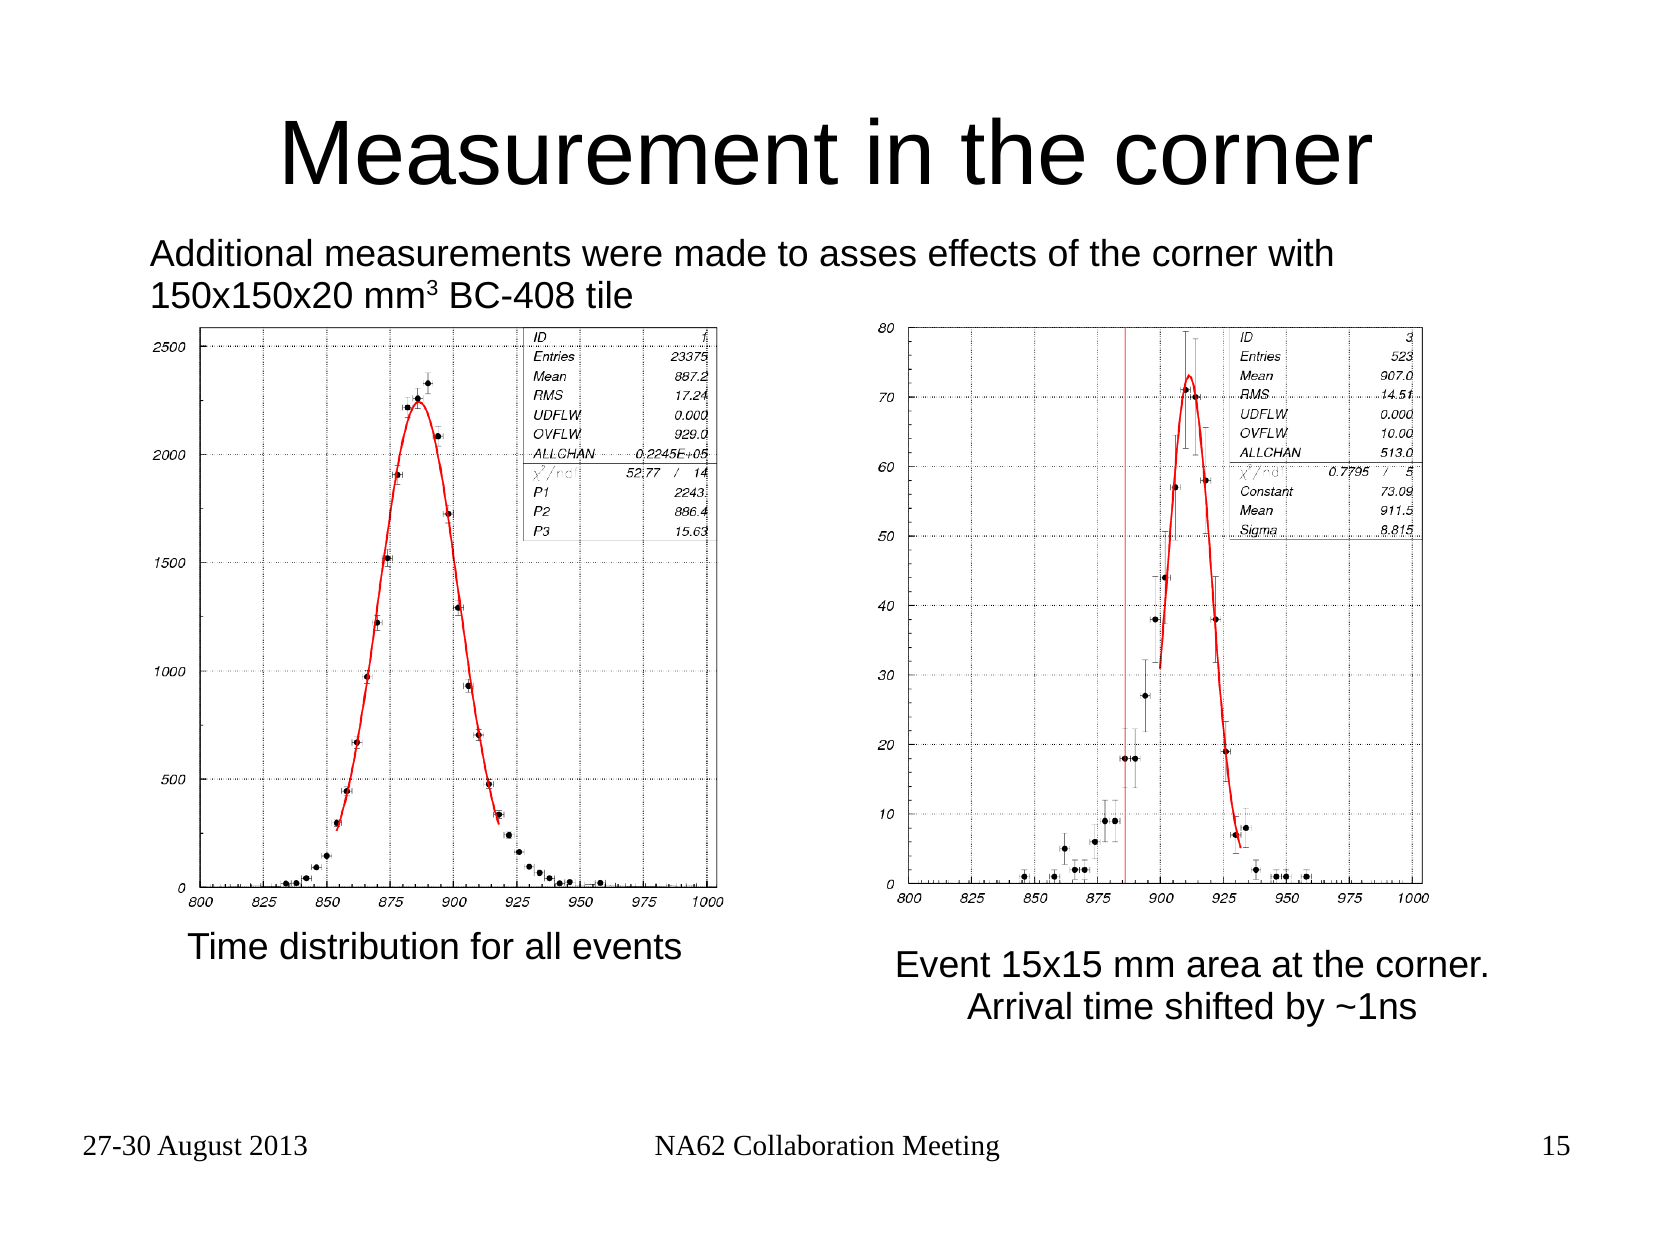

# Measurement in the corner
Additional measurements were made to asses effects of the corner with
150x150x20 mm3 BC-408 tile
Time distribution for all events
Event 15x15 mm area at the corner. Arrival time shifted by ~1ns
27-30 August 2013
NA62 Collaboration Meeting
15